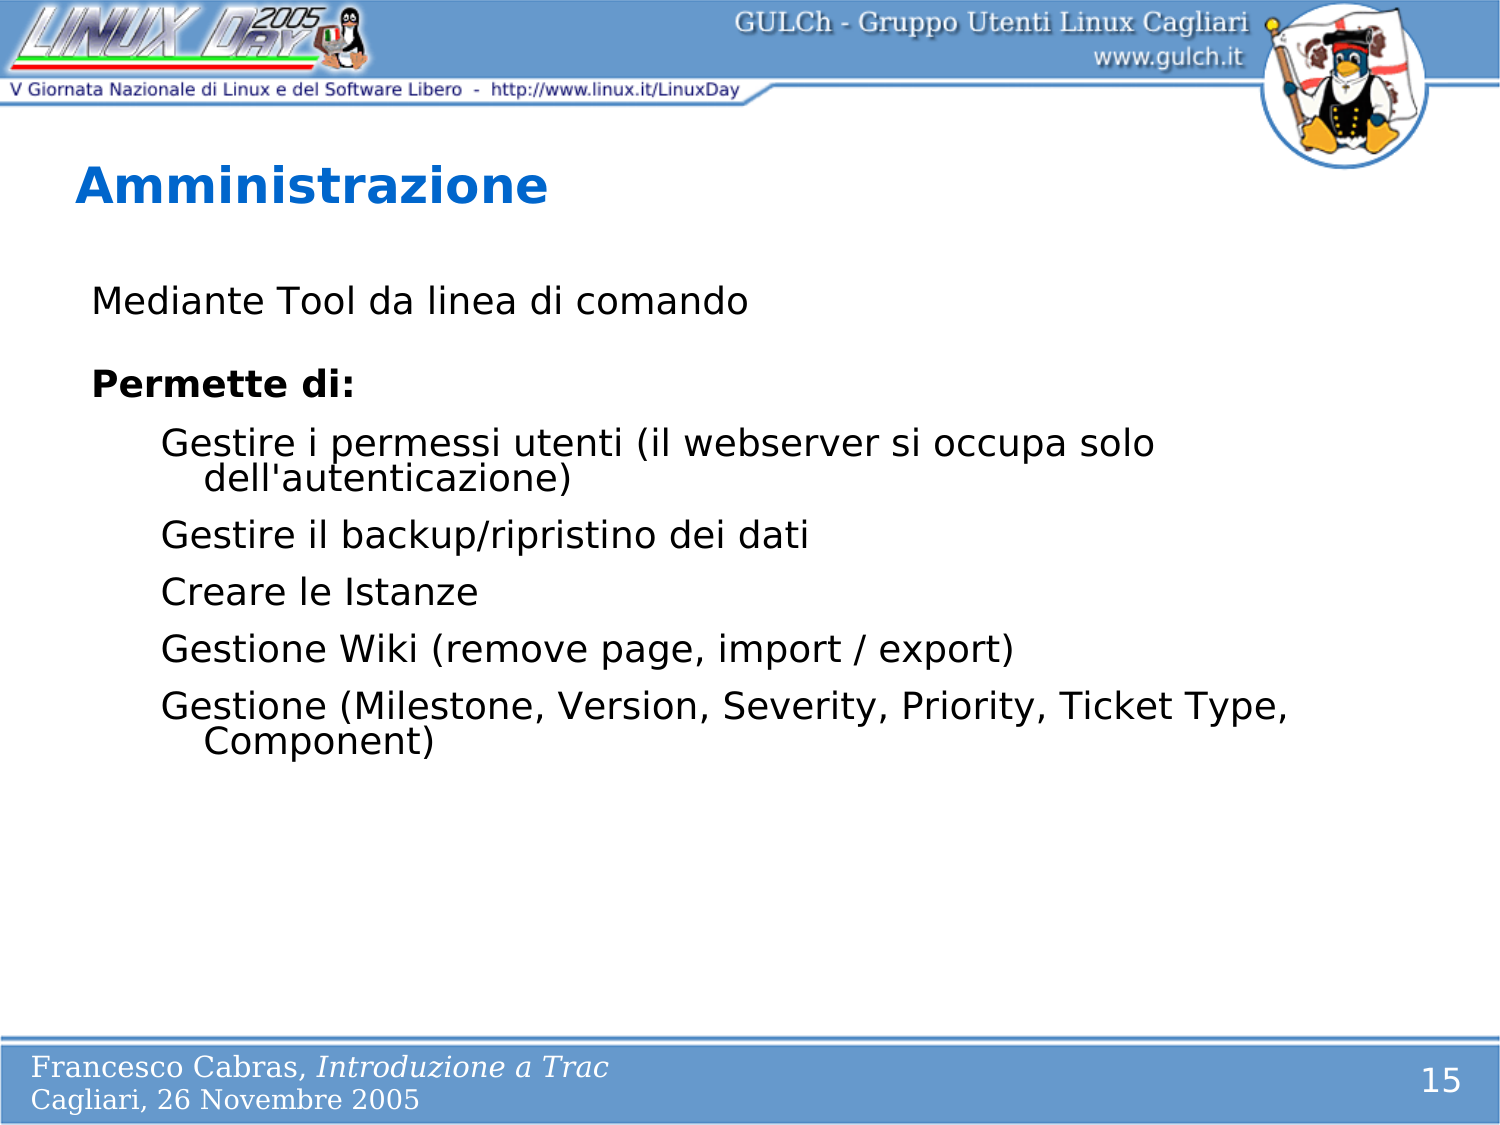

# Amministrazione
Mediante Tool da linea di comando
Permette di:
Gestire i permessi utenti (il webserver si occupa solo dell'autenticazione)
Gestire il backup/ripristino dei dati
Creare le Istanze
Gestione Wiki (remove page, import / export)
Gestione (Milestone, Version, Severity, Priority, Ticket Type, Component)